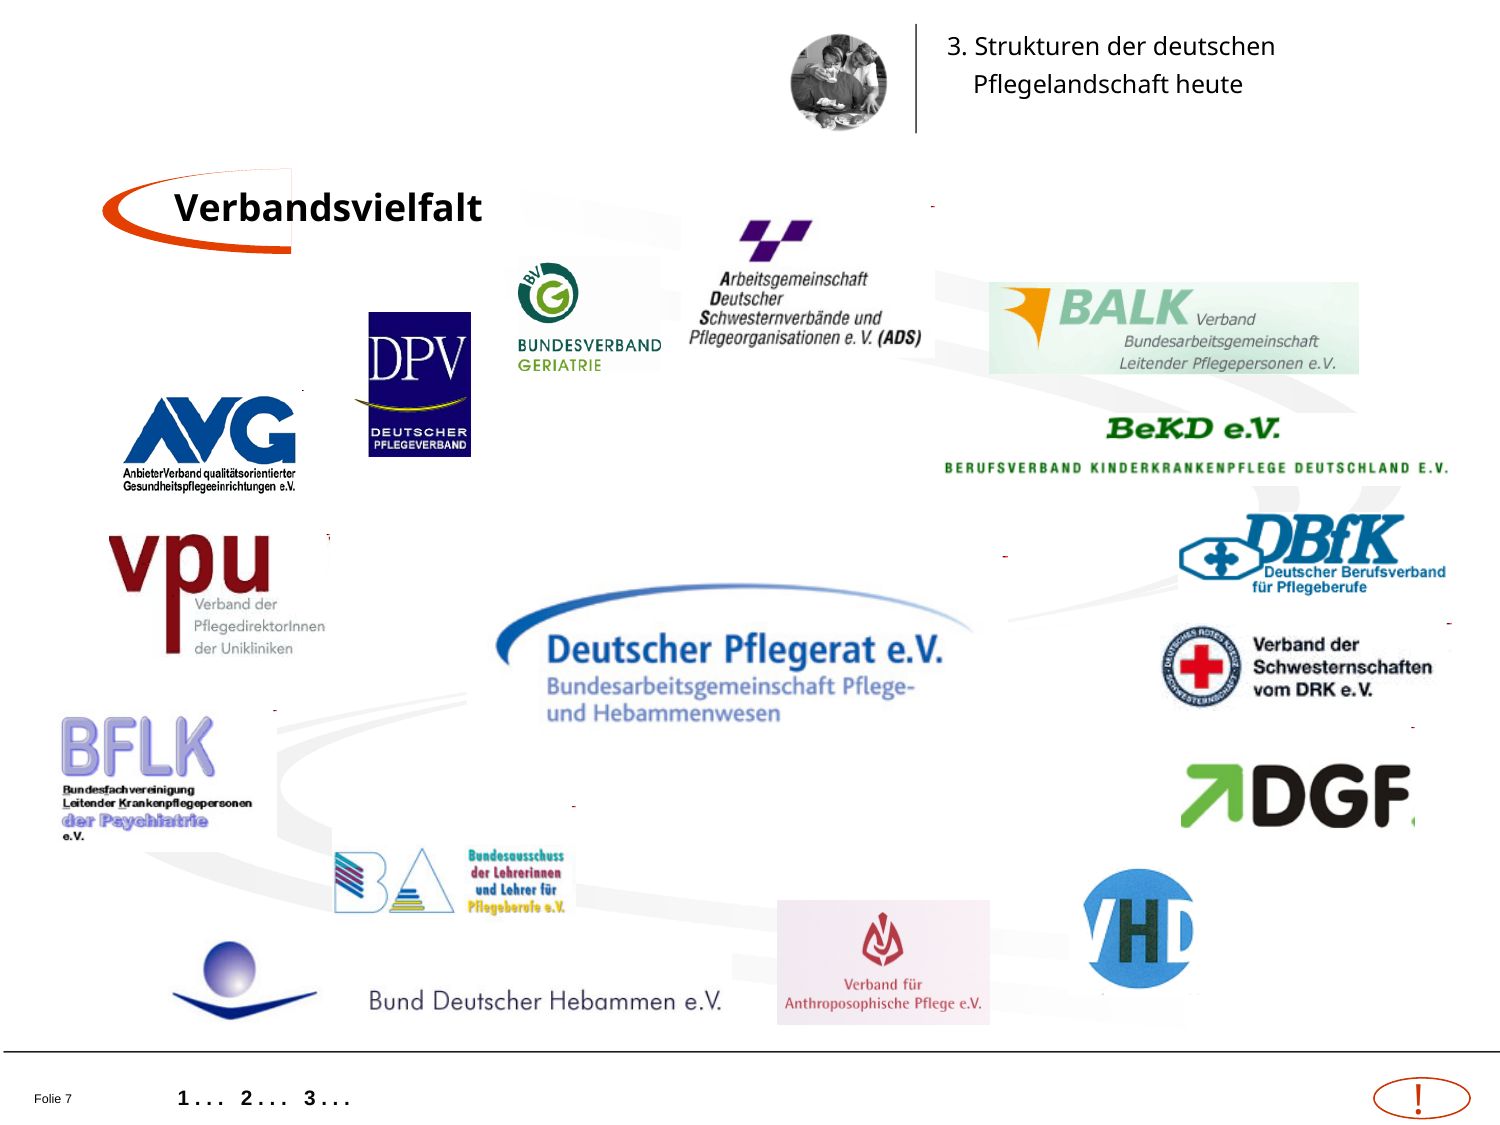

3. Strukturen der deutschen
 Pflegelandschaft heute
Verbandsvielfalt
!
1 . . . 2 . . . 3 . . .
Folie